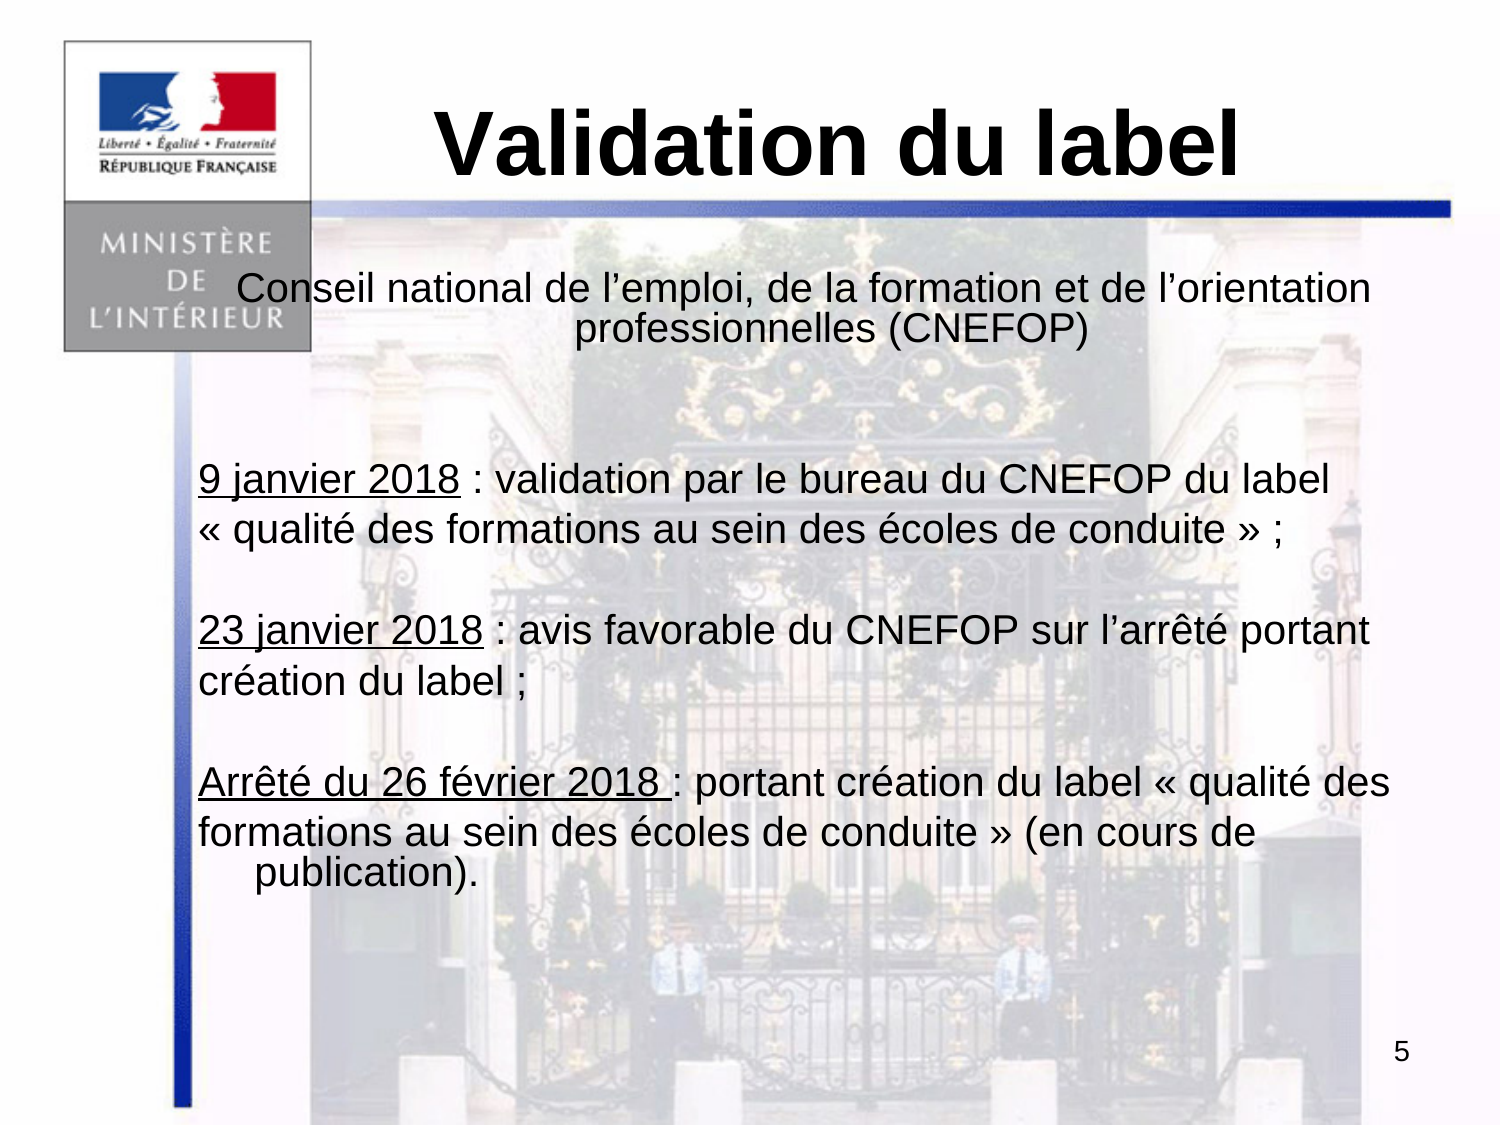

# Validation du label
Conseil national de l’emploi, de la formation et de l’orientation professionnelles (CNEFOP)
9 janvier 2018 : validation par le bureau du CNEFOP du label
« qualité des formations au sein des écoles de conduite » ;
23 janvier 2018 : avis favorable du CNEFOP sur l’arrêté portant
création du label ;
Arrêté du 26 février 2018 : portant création du label « qualité des
formations au sein des écoles de conduite » (en cours de publication).
4